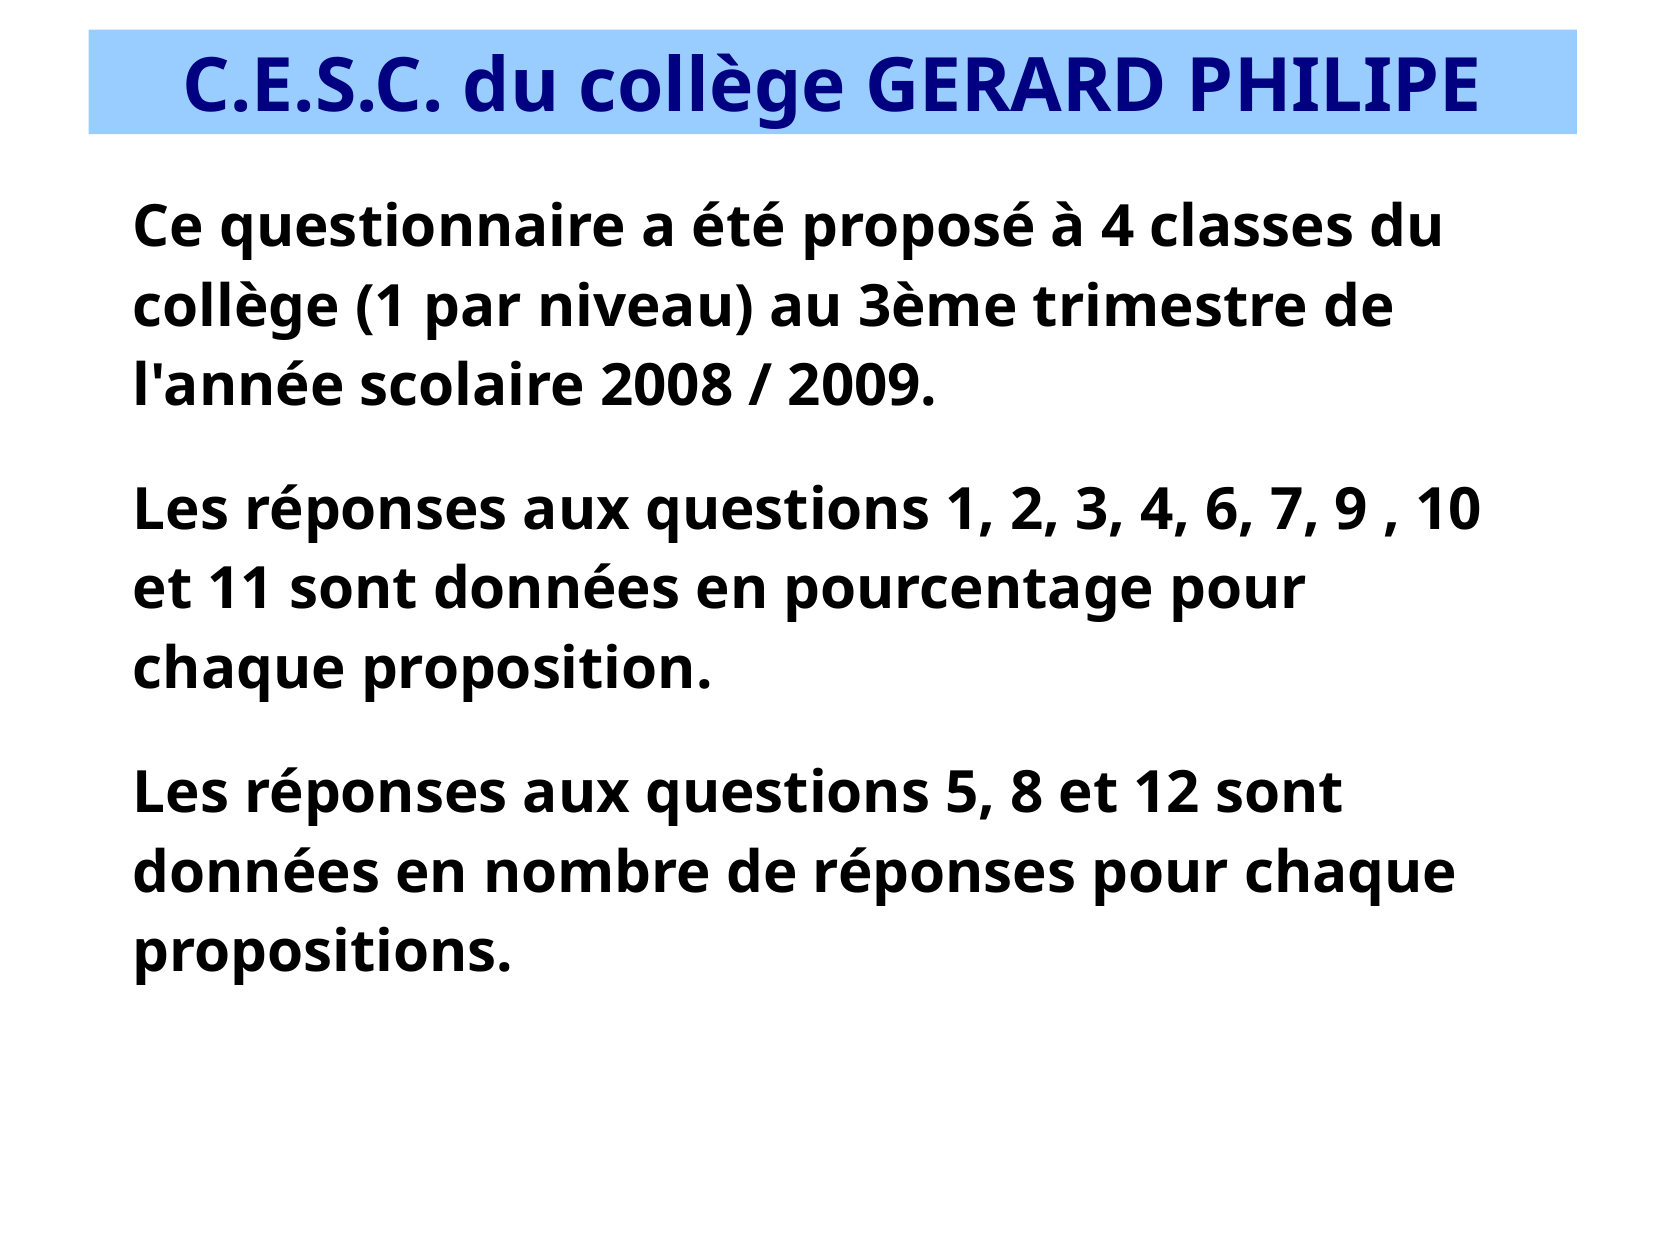

# C.E.S.C. du collège GERARD PHILIPE
Ce questionnaire a été proposé à 4 classes du collège (1 par niveau) au 3ème trimestre de l'année scolaire 2008 / 2009.
Les réponses aux questions 1, 2, 3, 4, 6, 7, 9 , 10 et 11 sont données en pourcentage pour chaque proposition.
Les réponses aux questions 5, 8 et 12 sont données en nombre de réponses pour chaque propositions.